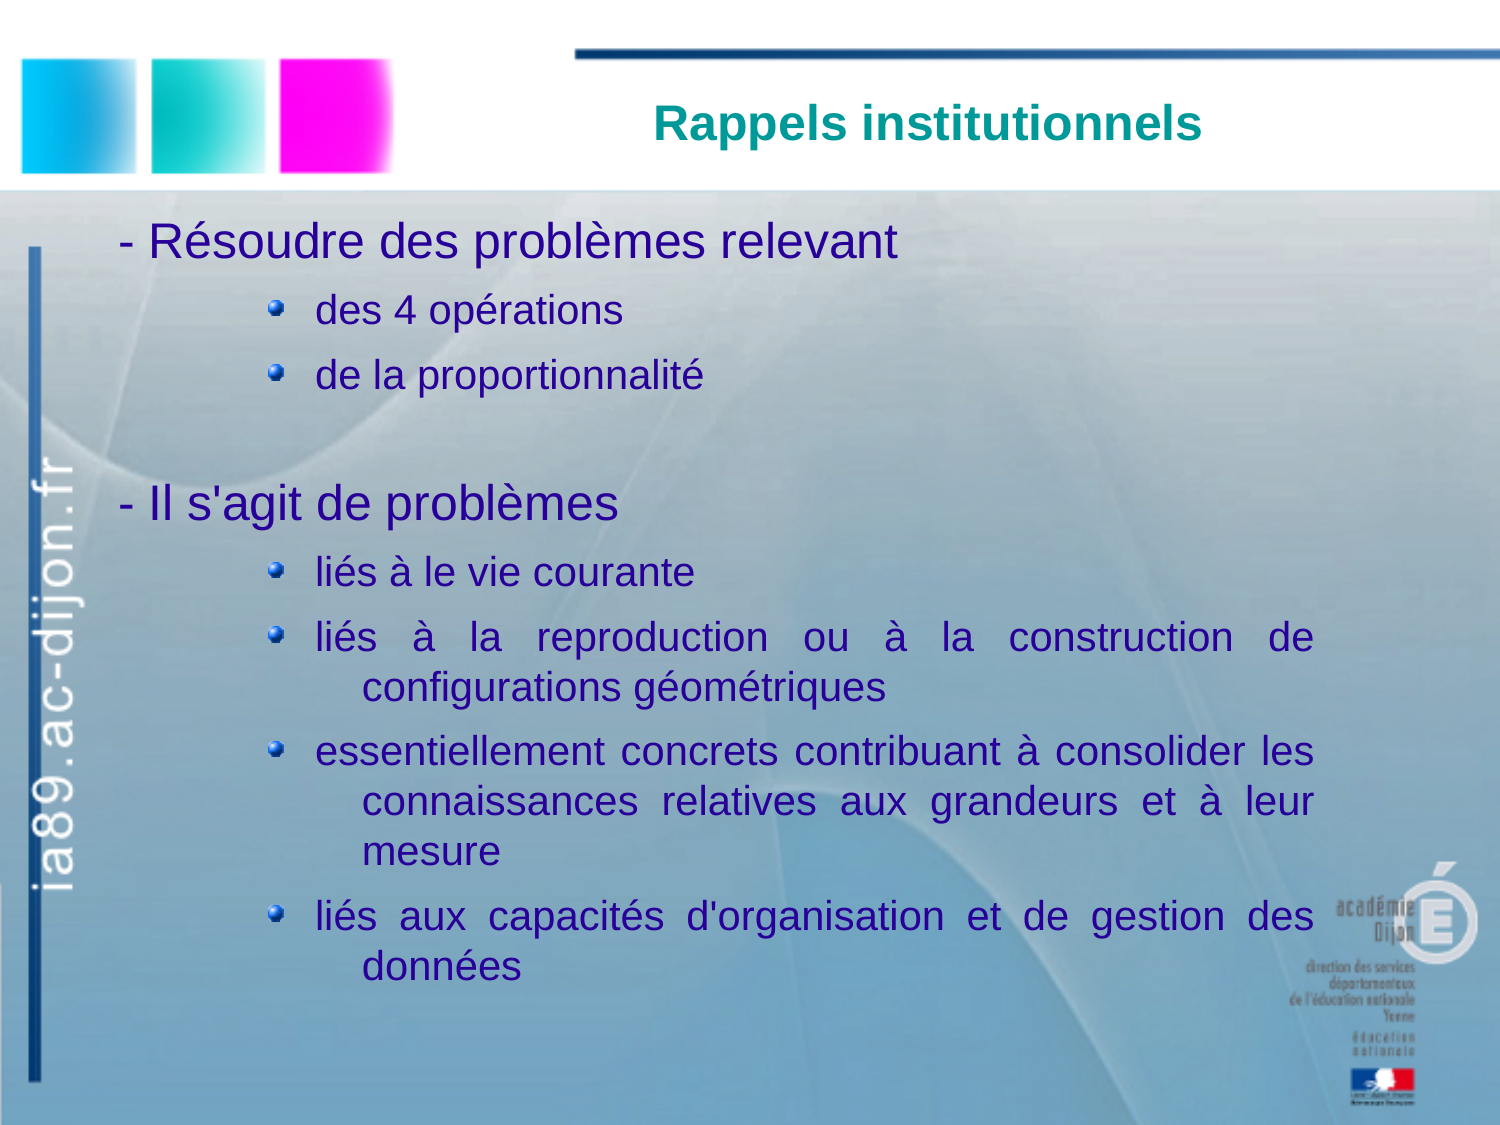

#
Rappels institutionnels
- Résoudre des problèmes relevant
des 4 opérations
de la proportionnalité
- Il s'agit de problèmes
liés à le vie courante
liés à la reproduction ou à la construction de configurations géométriques
essentiellement concrets contribuant à consolider les connaissances relatives aux grandeurs et à leur mesure
liés aux capacités d'organisation et de gestion des données